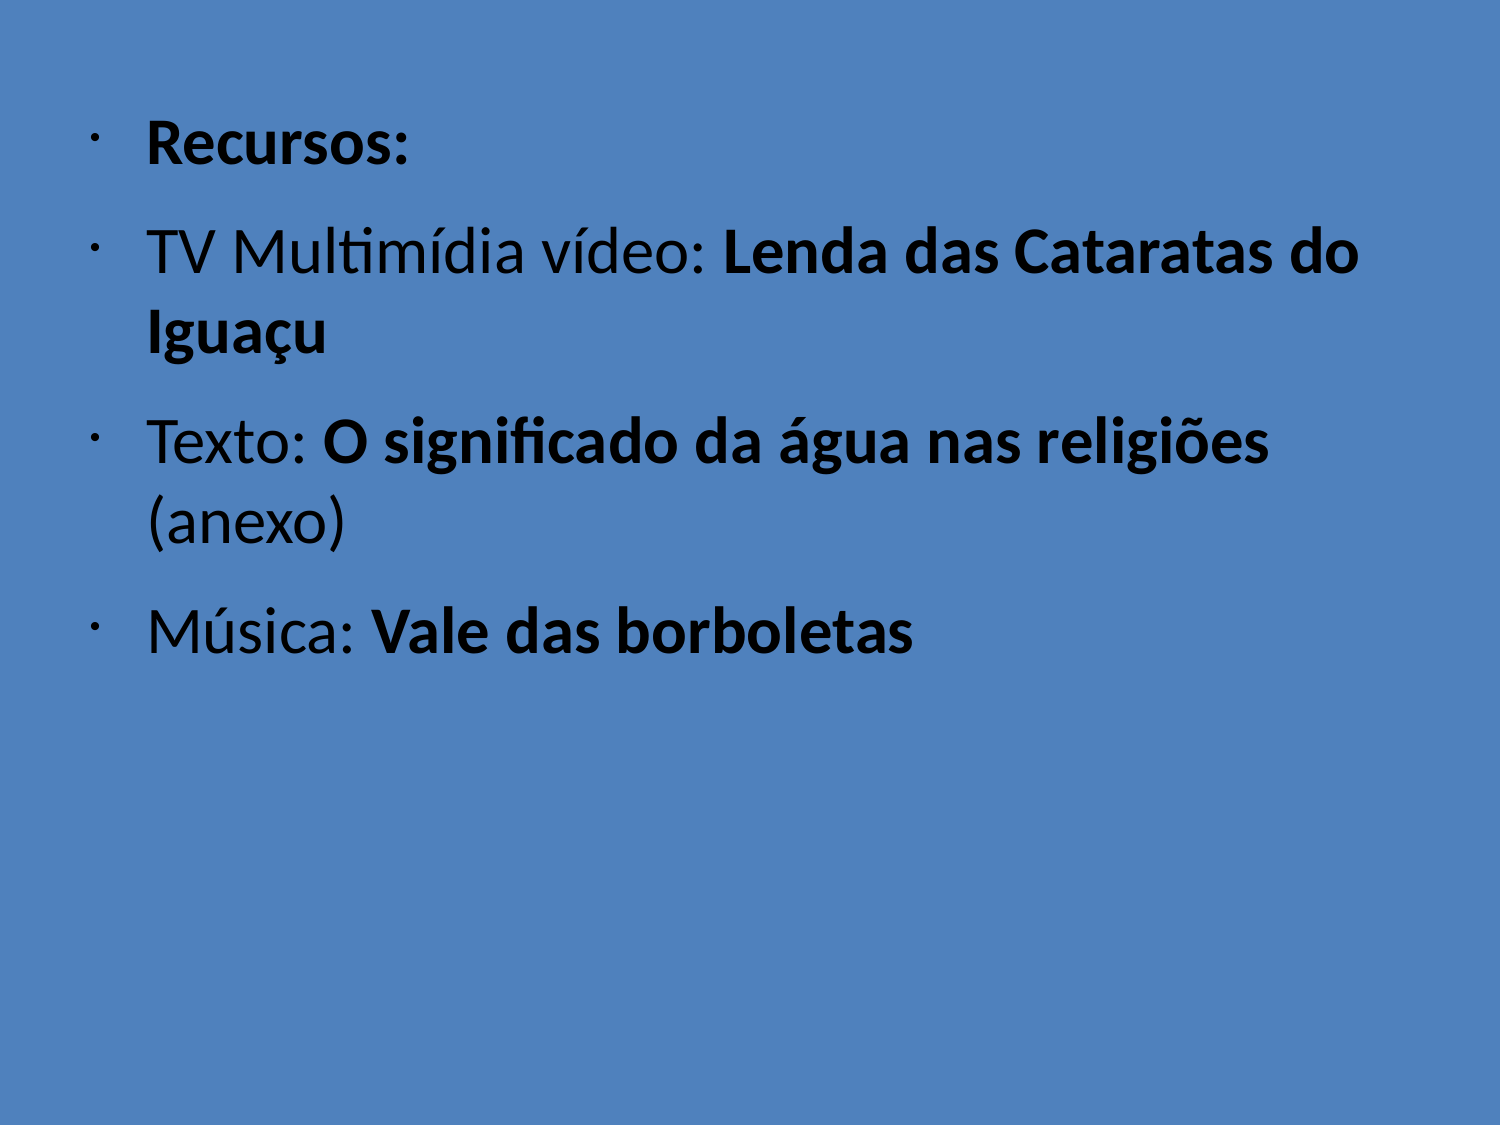

# Recursos:
TV Multimídia vídeo: Lenda das Cataratas do Iguaçu
Texto: O significado da água nas religiões (anexo)
Música: Vale das borboletas